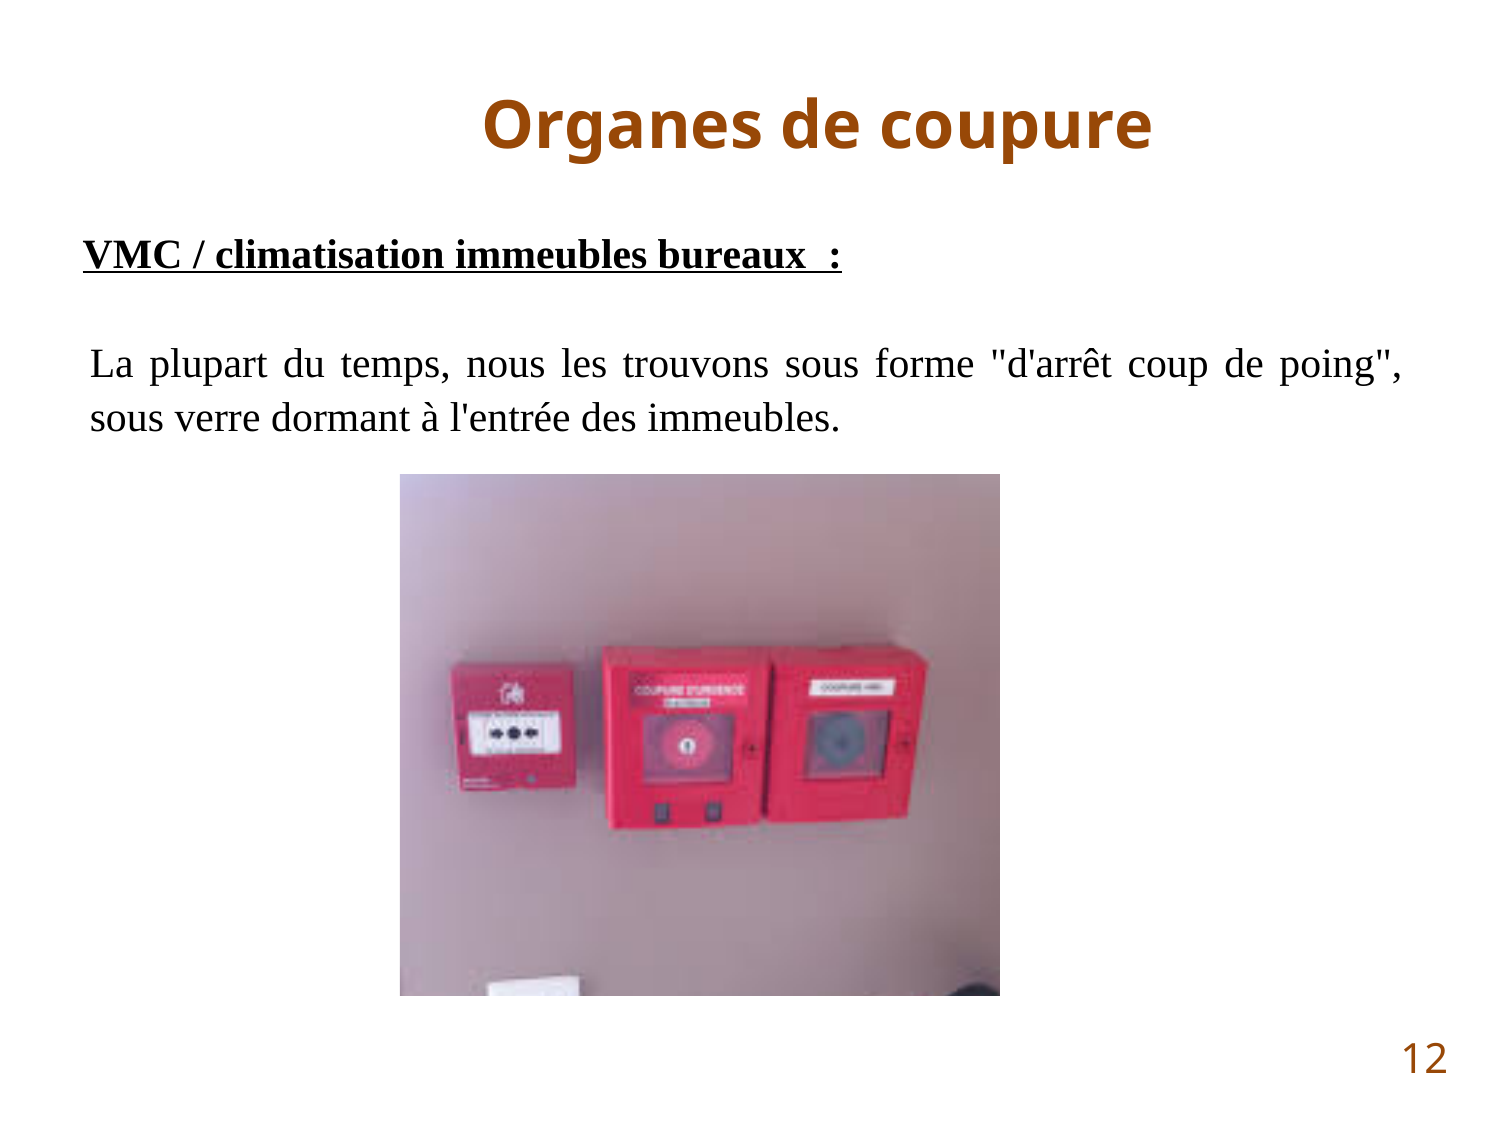

# Organes de coupure
VMC / climatisation immeubles bureaux :
La plupart du temps, nous les trouvons sous forme "d'arrêt coup de poing", sous verre dormant à l'entrée des immeubles.